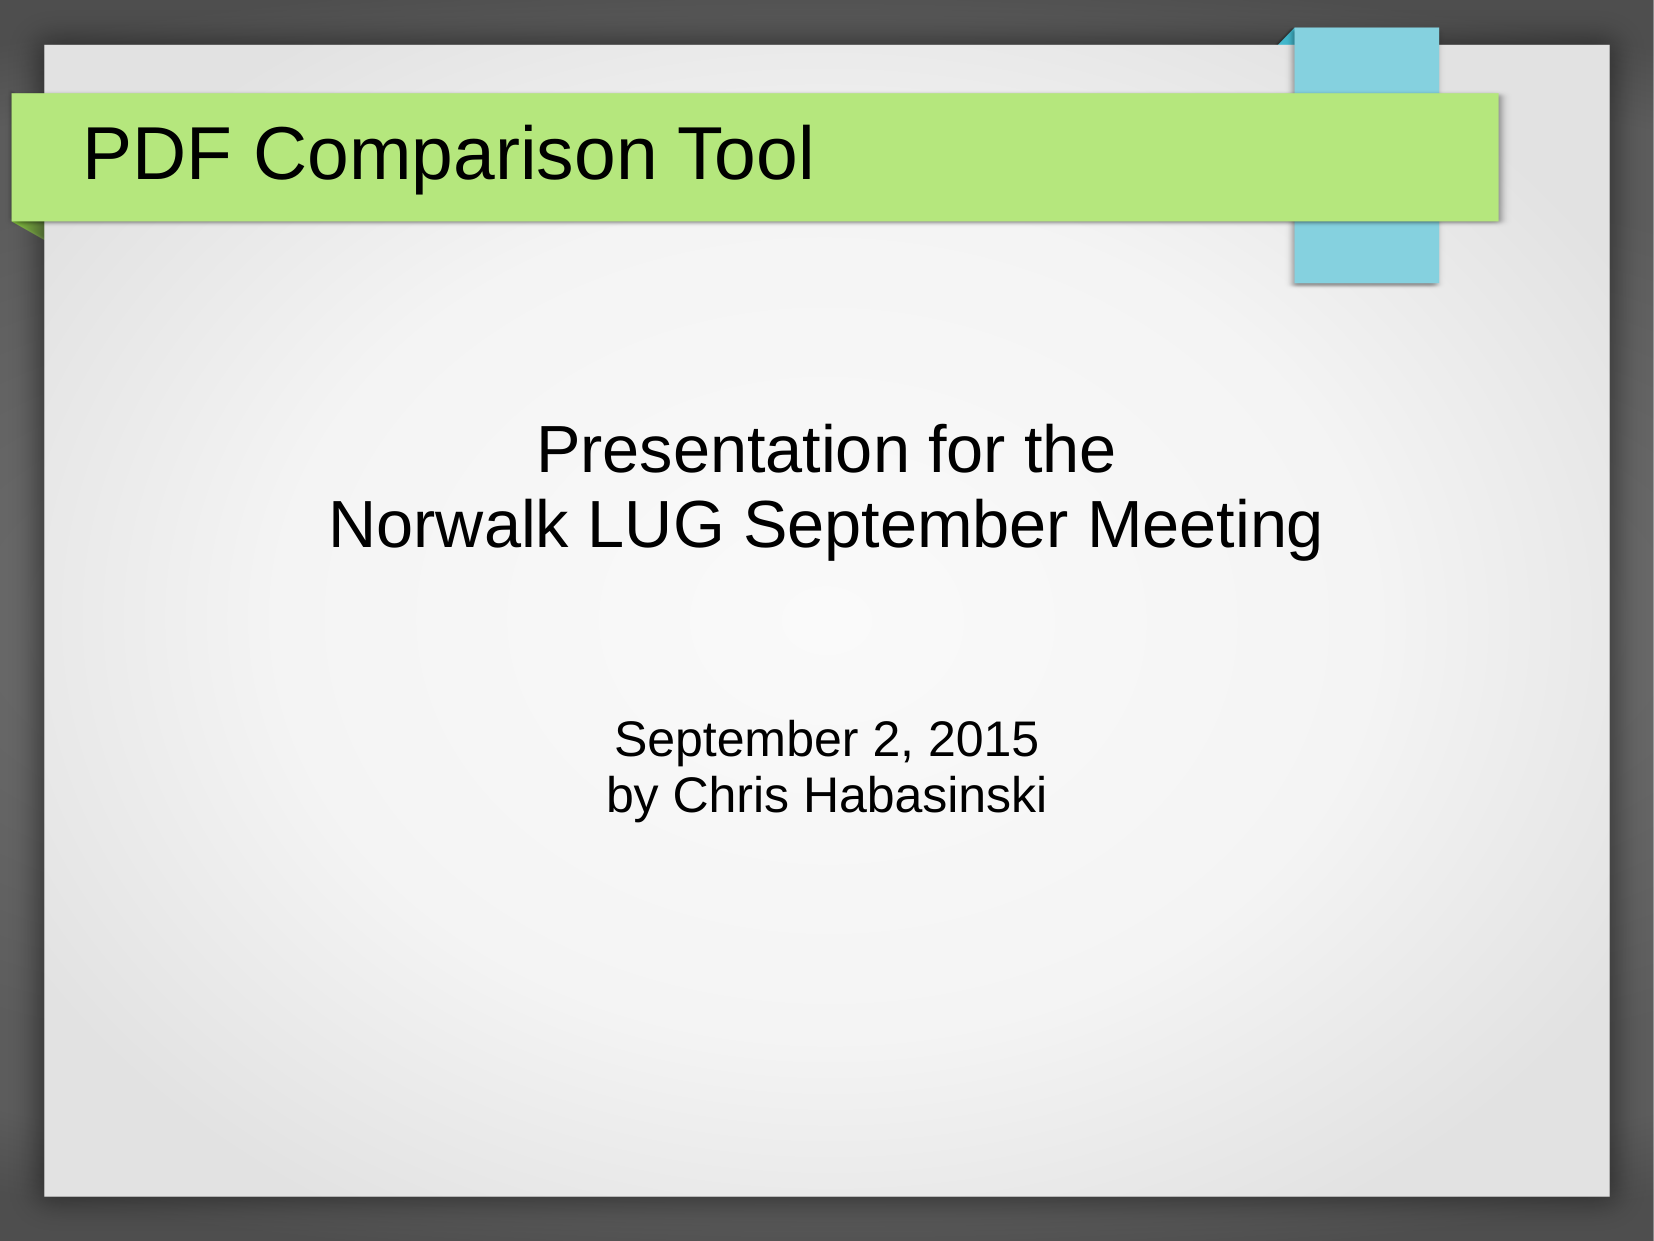

# PDF Comparison Tool
Presentation for the
Norwalk LUG September Meeting
September 2, 2015
by Chris Habasinski